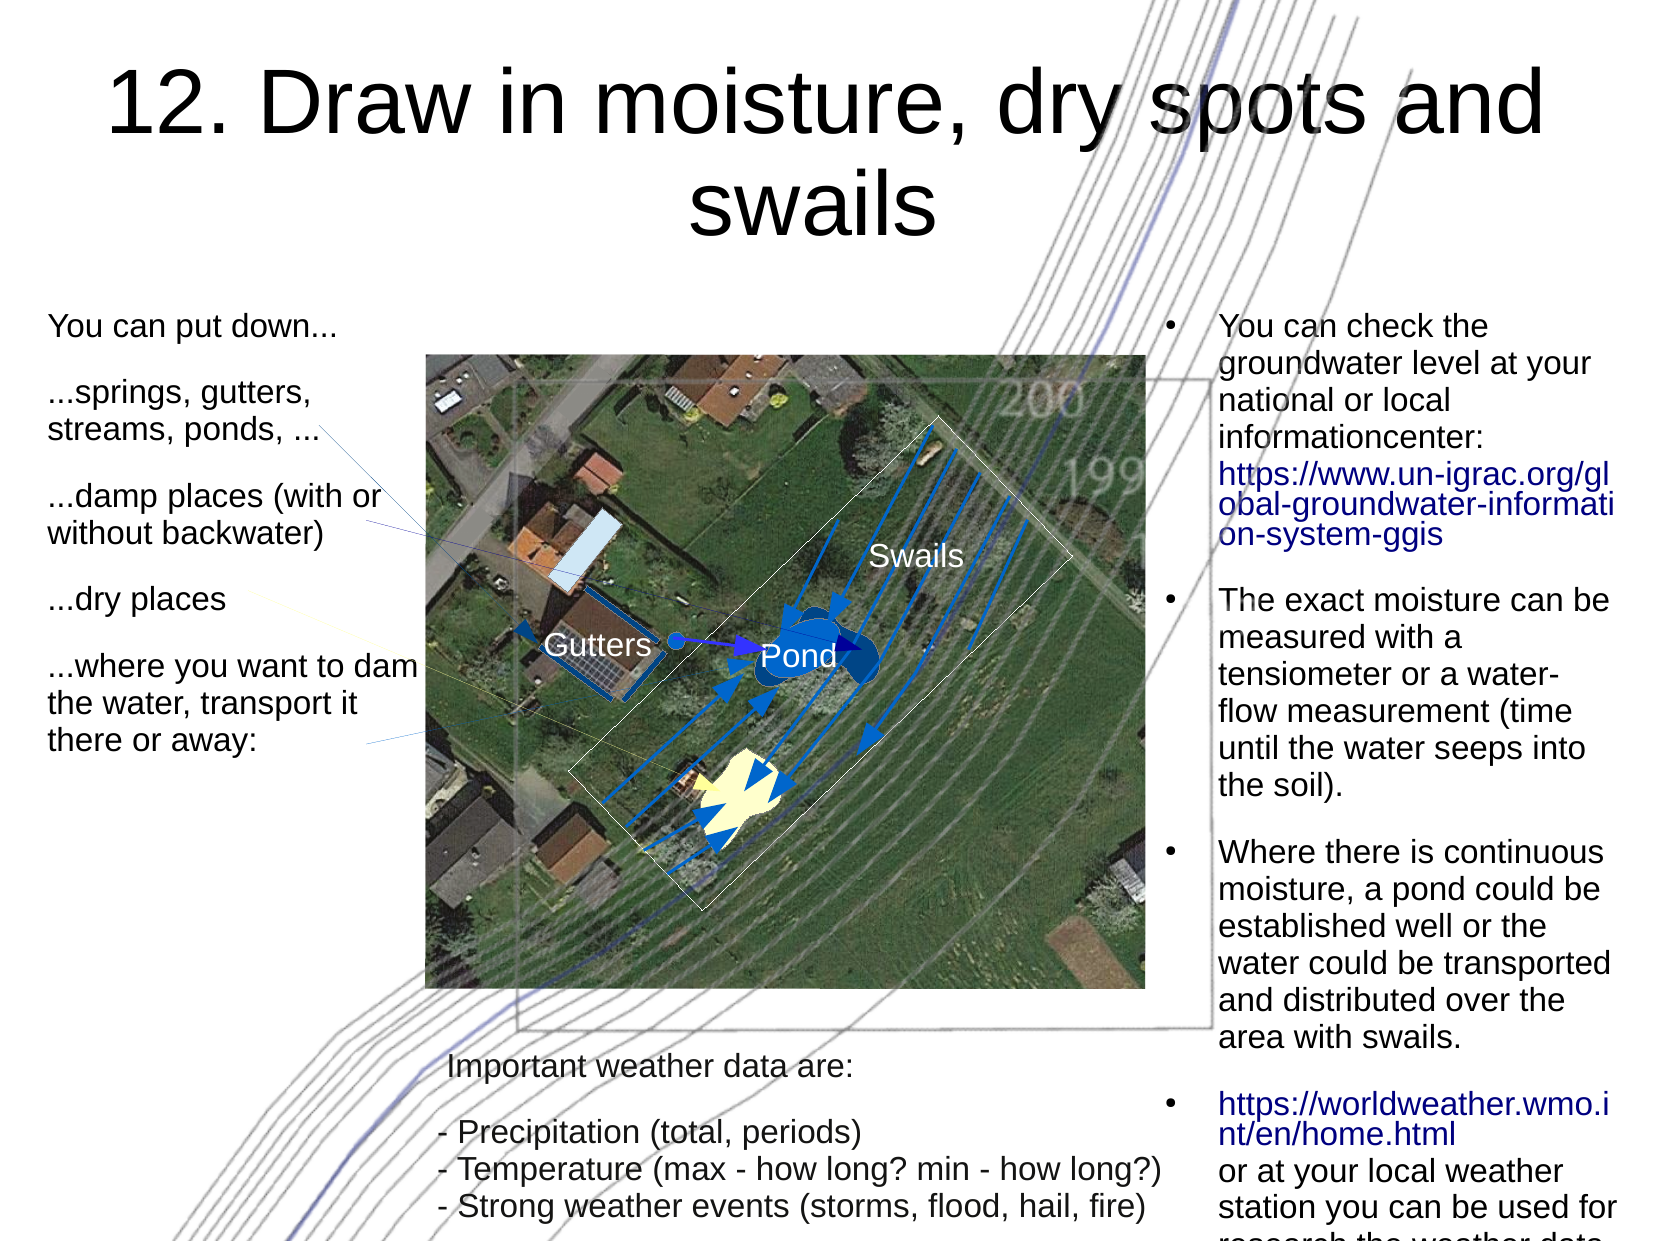

# 12. Draw in moisture, dry spots and swails
You can put down...
...springs, gutters, streams, ponds, ...
...damp places (with or without backwater)
...dry places
...where you want to dam the water, transport it there or away:
You can check the groundwater level at your national or local informationcenter: https://www.un-igrac.org/global-groundwater-information-system-ggis
The exact moisture can be measured with a tensiometer or a water- flow measurement (time until the water seeps into the soil).
Where there is continuous moisture, a pond could be established well or the water could be transported and distributed over the area with swails.
https://worldweather.wmo.int/en/home.htmlor at your local weather station you can be used for research the weather data.
USA:https://maps.waterdata.usgs.gov/mapper/index.htmlhttps://apps.geodan.nl/igrac/ggis-viewer/viewer/transboundary/public/default
Swails
Gutters
Pond
 Important weather data are:
- Precipitation (total, periods)
- Temperature (max - how long? min - how long?)
- Strong weather events (storms, flood, hail, fire)
Where it is continuously humid, a pond could establish itself well or the water could be transported or distributed over the area with swails.